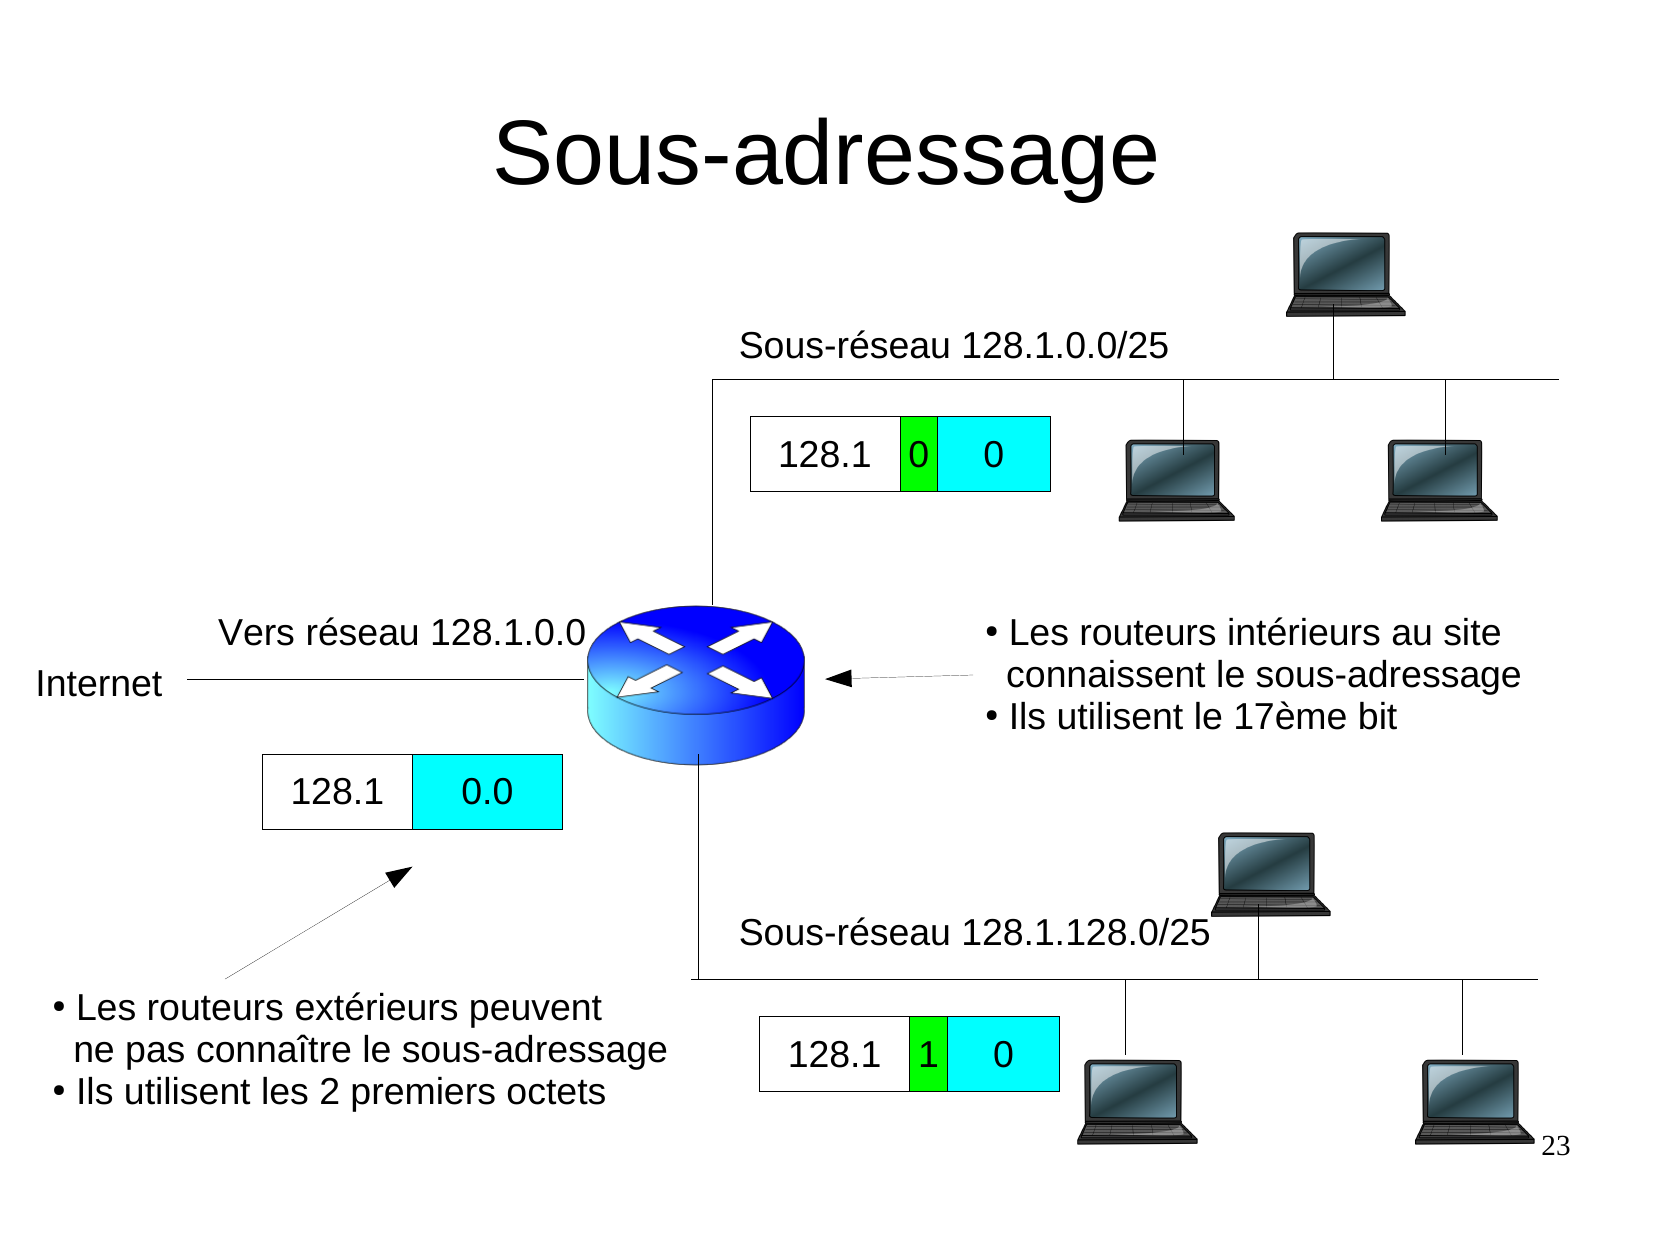

# Sous-adressage
Sous-réseau 128.1.0.0/25
128.1
0
0
Vers réseau 128.1.0.0
 Les routeurs intérieurs au site
 connaissent le sous-adressage
 Ils utilisent le 17ème bit
Internet
128.1
0.0
Sous-réseau 128.1.128.0/25
 Les routeurs extérieurs peuvent
 ne pas connaître le sous-adressage
 Ils utilisent les 2 premiers octets
128.1
1
0
23